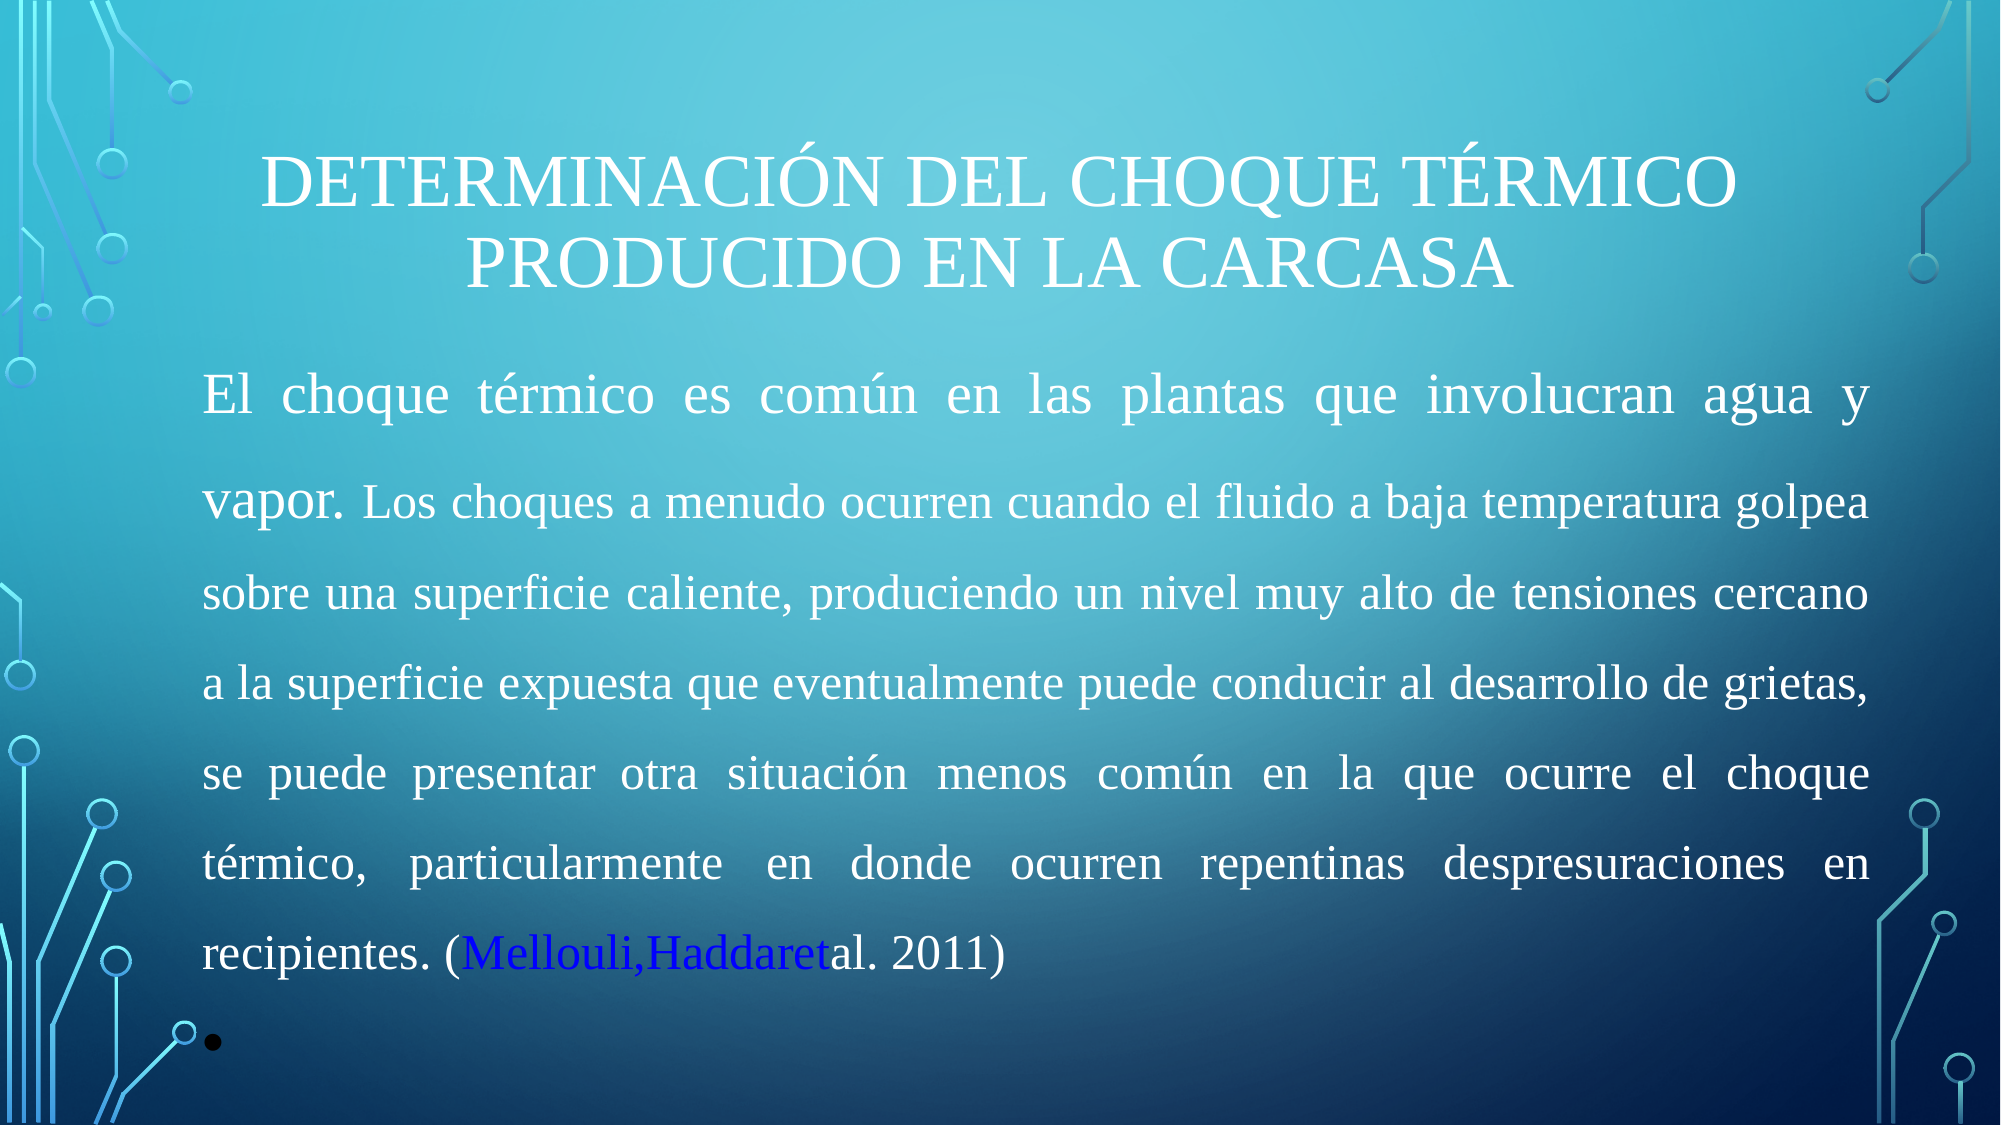

# Determinación del choque térmico producido en la carcasa
El choque térmico es común en las plantas que involucran agua y vapor. Los choques a menudo ocurren cuando el fluido a baja temperatura golpea sobre una superficie caliente, produciendo un nivel muy alto de tensiones cercano a la superficie expuesta que eventualmente puede conducir al desarrollo de grietas, se puede presentar otra situación menos común en la que ocurre el choque térmico, particularmente en donde ocurren repentinas despresuraciones en recipientes. (Mellouli,Haddaretal. 2011)